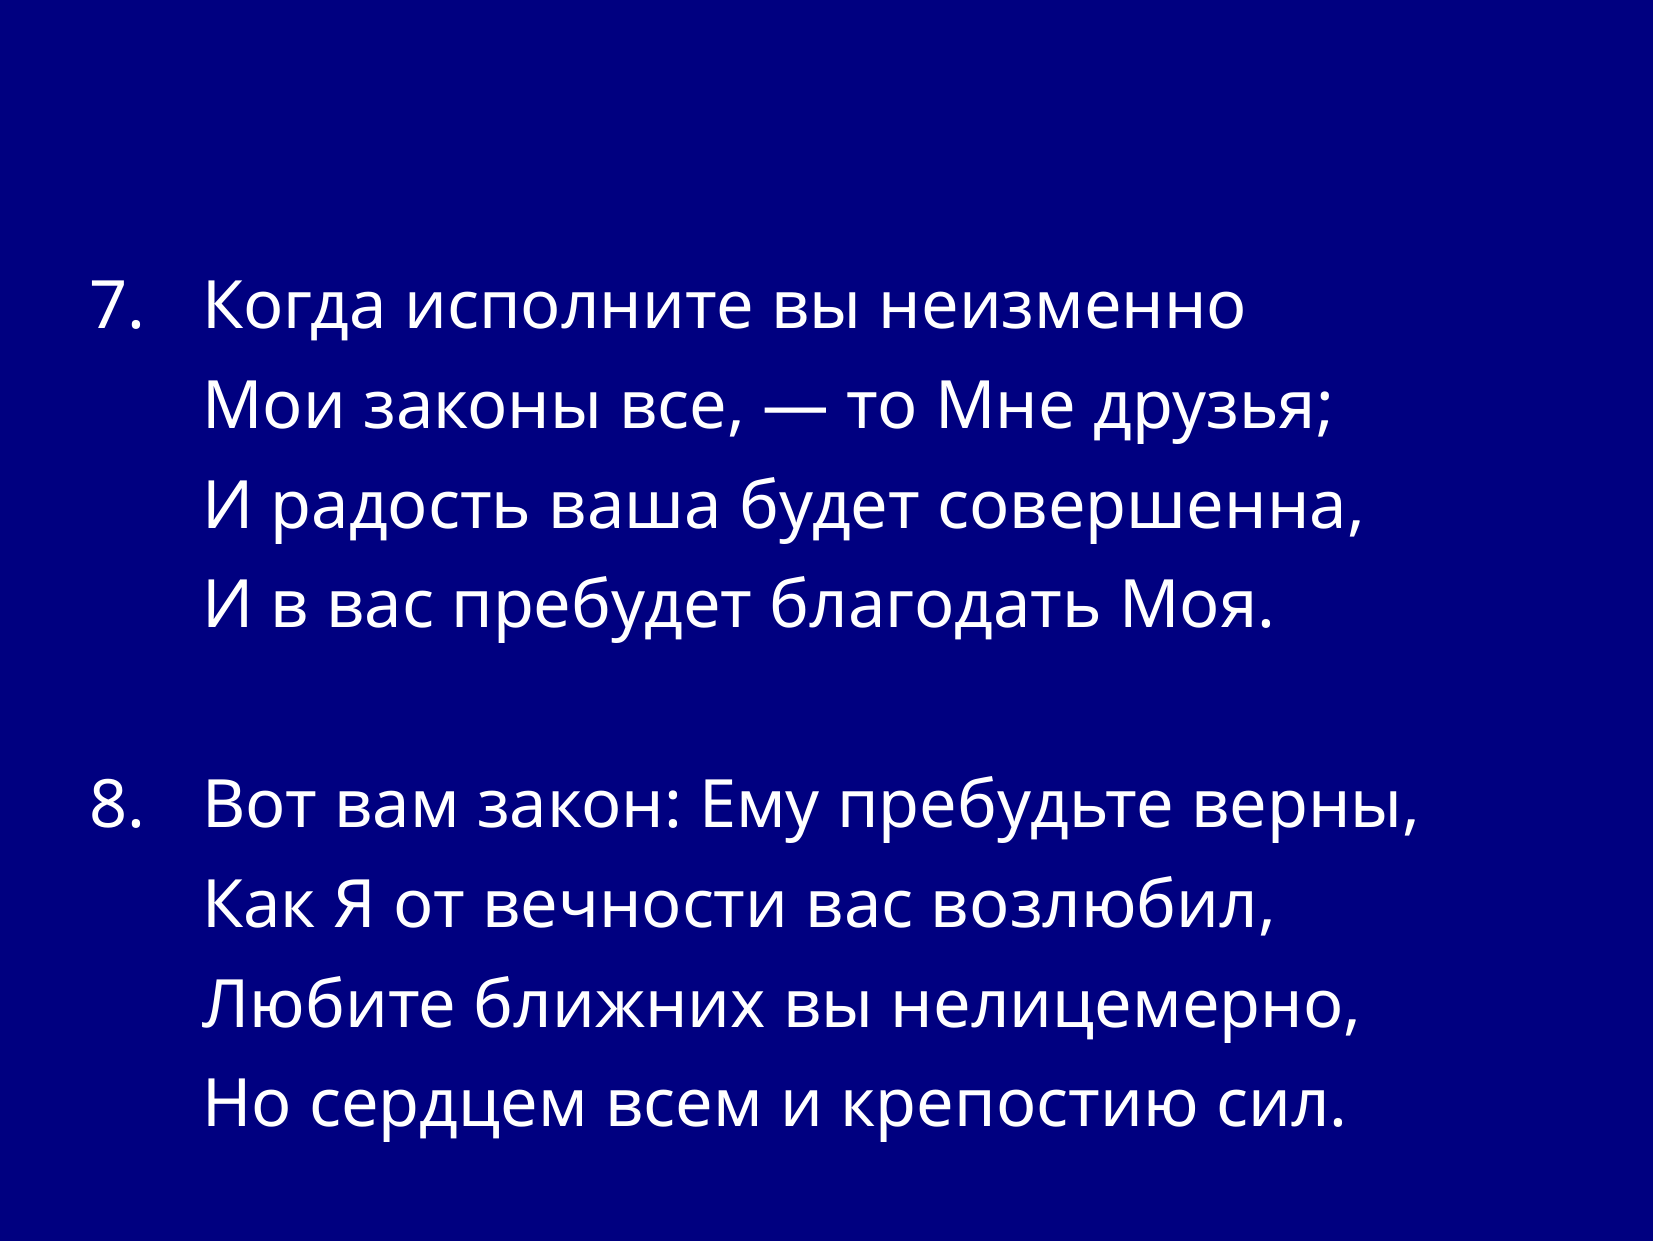

7.	Когда исполните вы неизменно
	Мои законы все, — то Мне друзья;
	И радость ваша будет совершенна,
	И в вас пребудет благодать Моя.
8.	Вот вам закон: Ему пребудьте верны,
	Как Я от вечности вас возлюбил,
	Любите ближних вы нелицемерно,
	Но сердцем всем и крепостию сил.